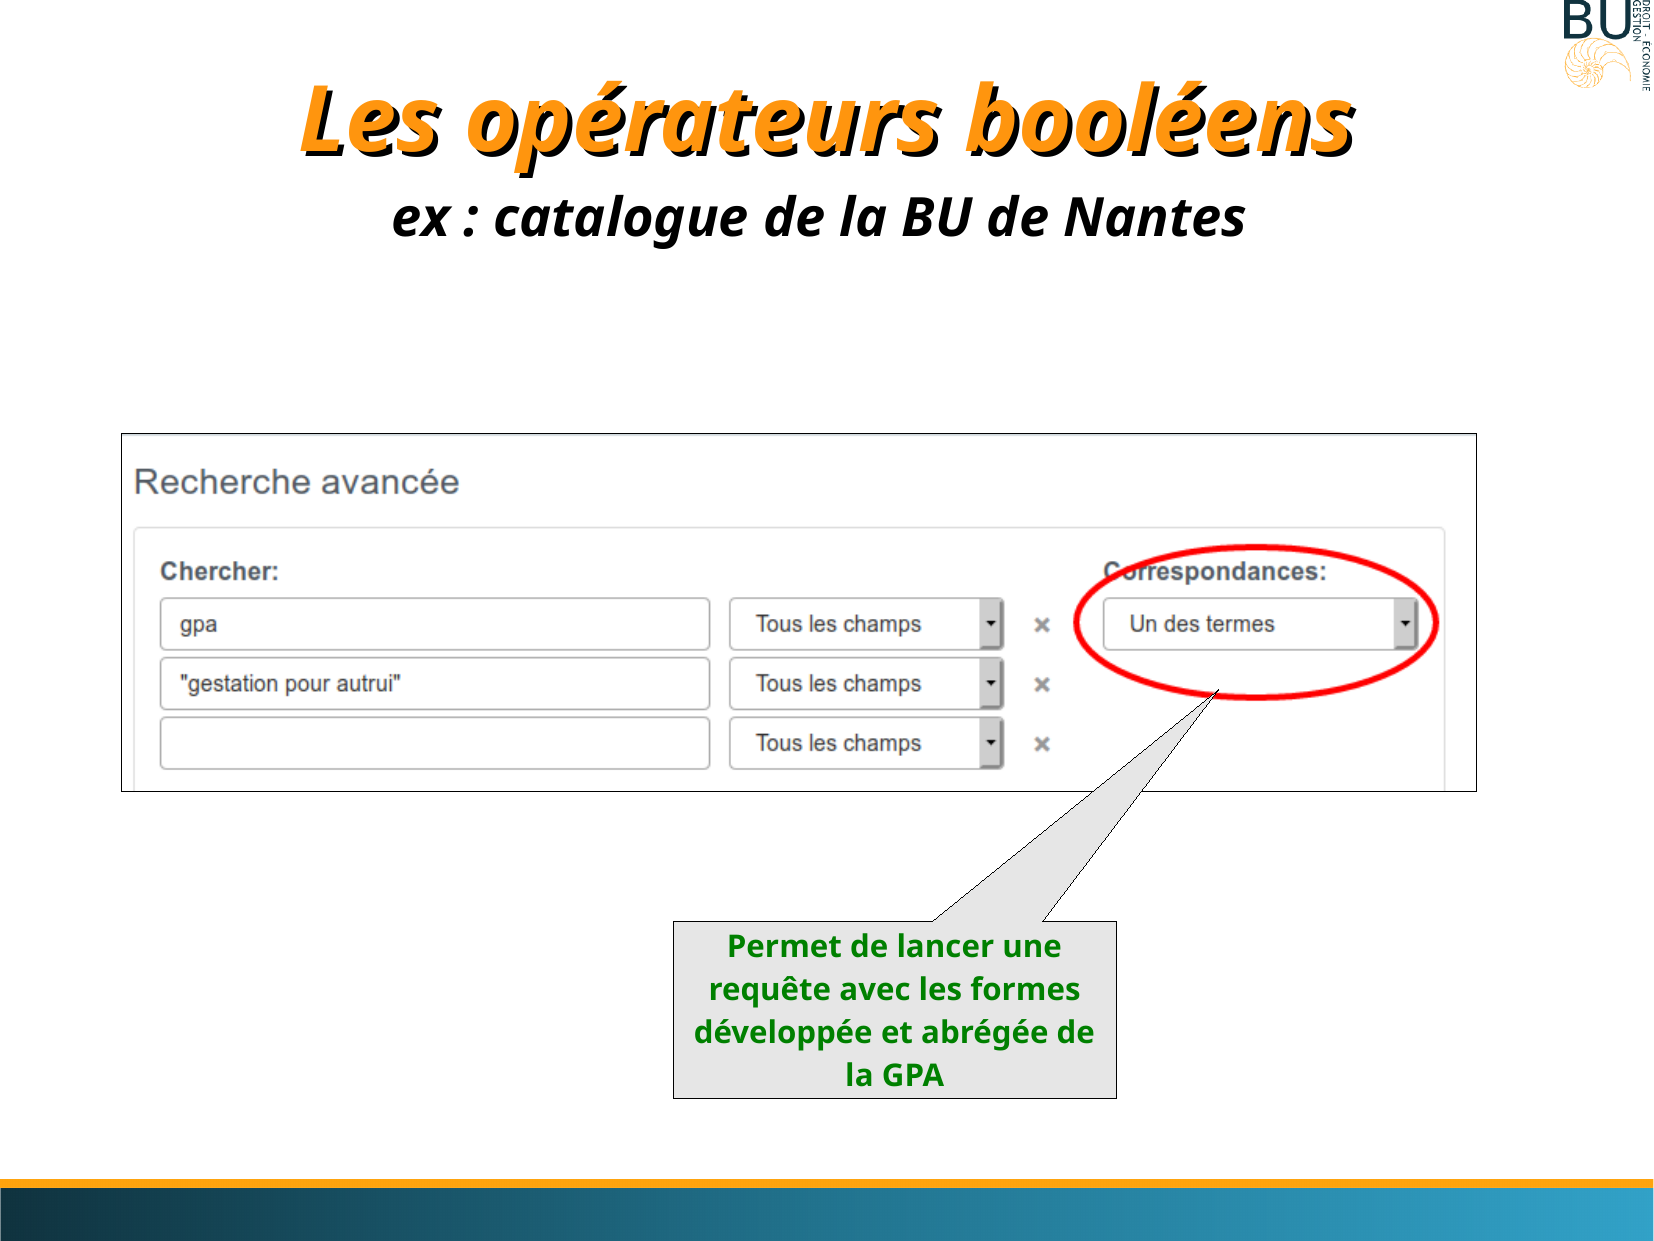

# Les opérateurs booléens ex : catalogue de la BU de Nantes
Permet de lancer une requête avec les formes développée et abrégée de la GPA